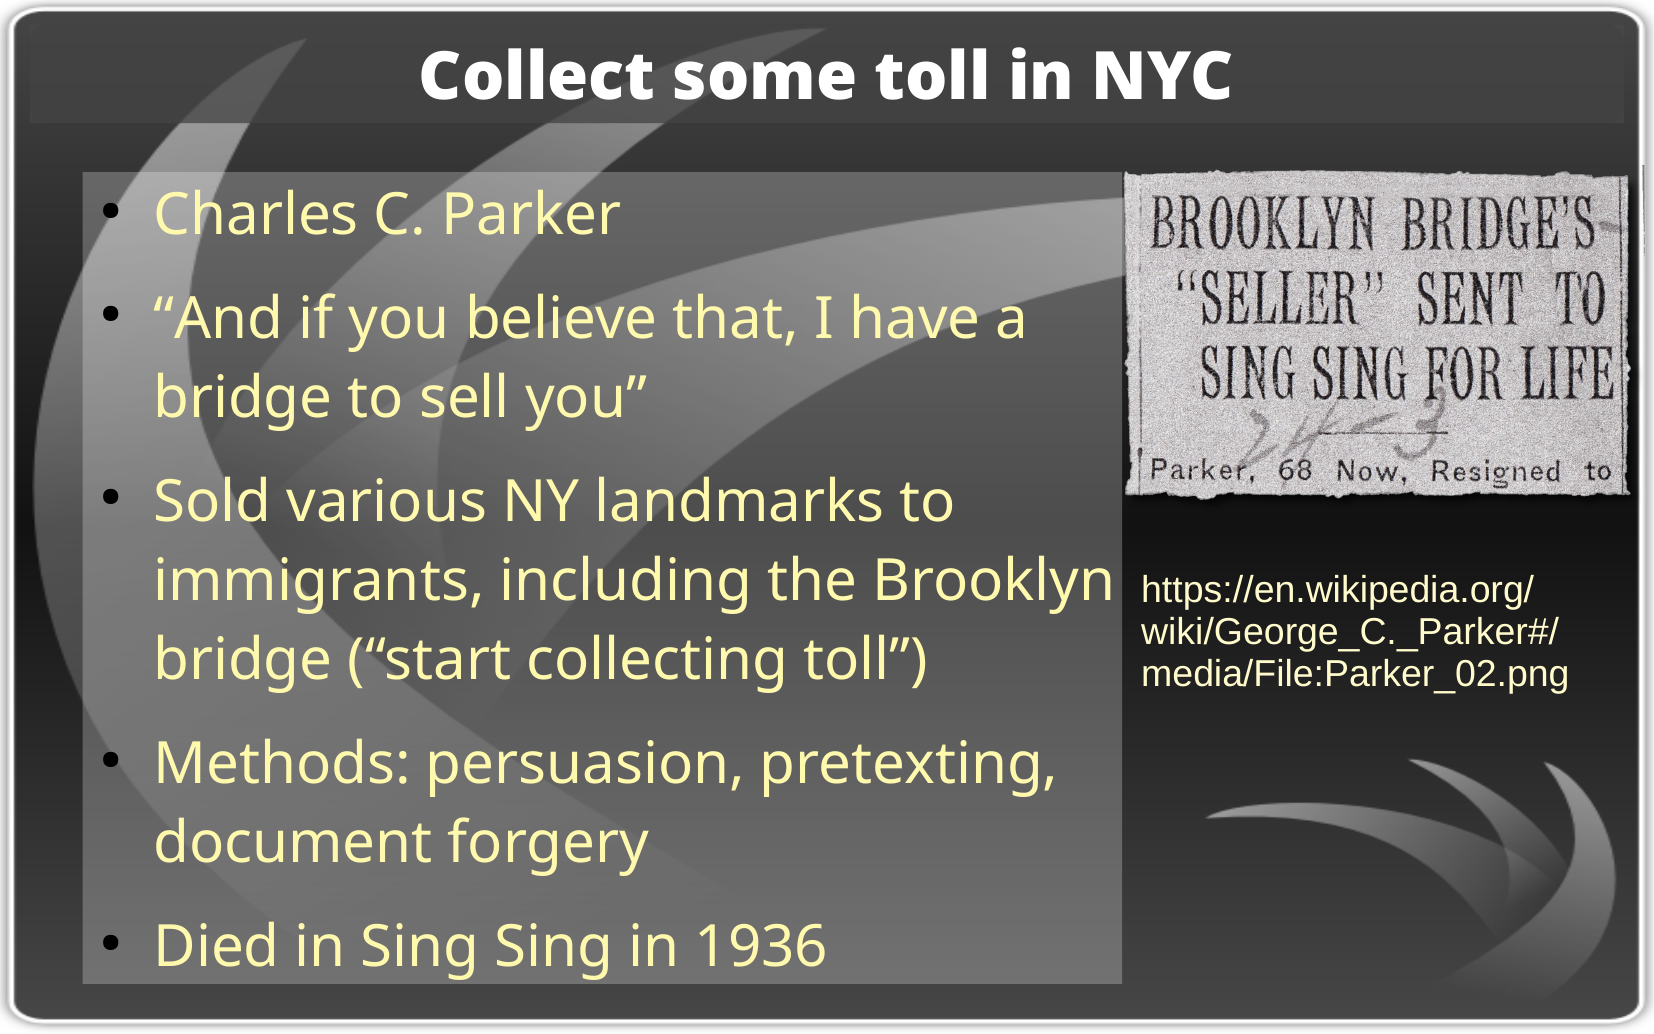

# Collect some toll in NYC
Charles C. Parker
“And if you believe that, I have a bridge to sell you”
Sold various NY landmarks to immigrants, including the Brooklyn bridge (“start collecting toll”)
Methods: persuasion, pretexting, document forgery
Died in Sing Sing in 1936
https://en.wikipedia.org/wiki/George_C._Parker#/media/File:Parker_02.png